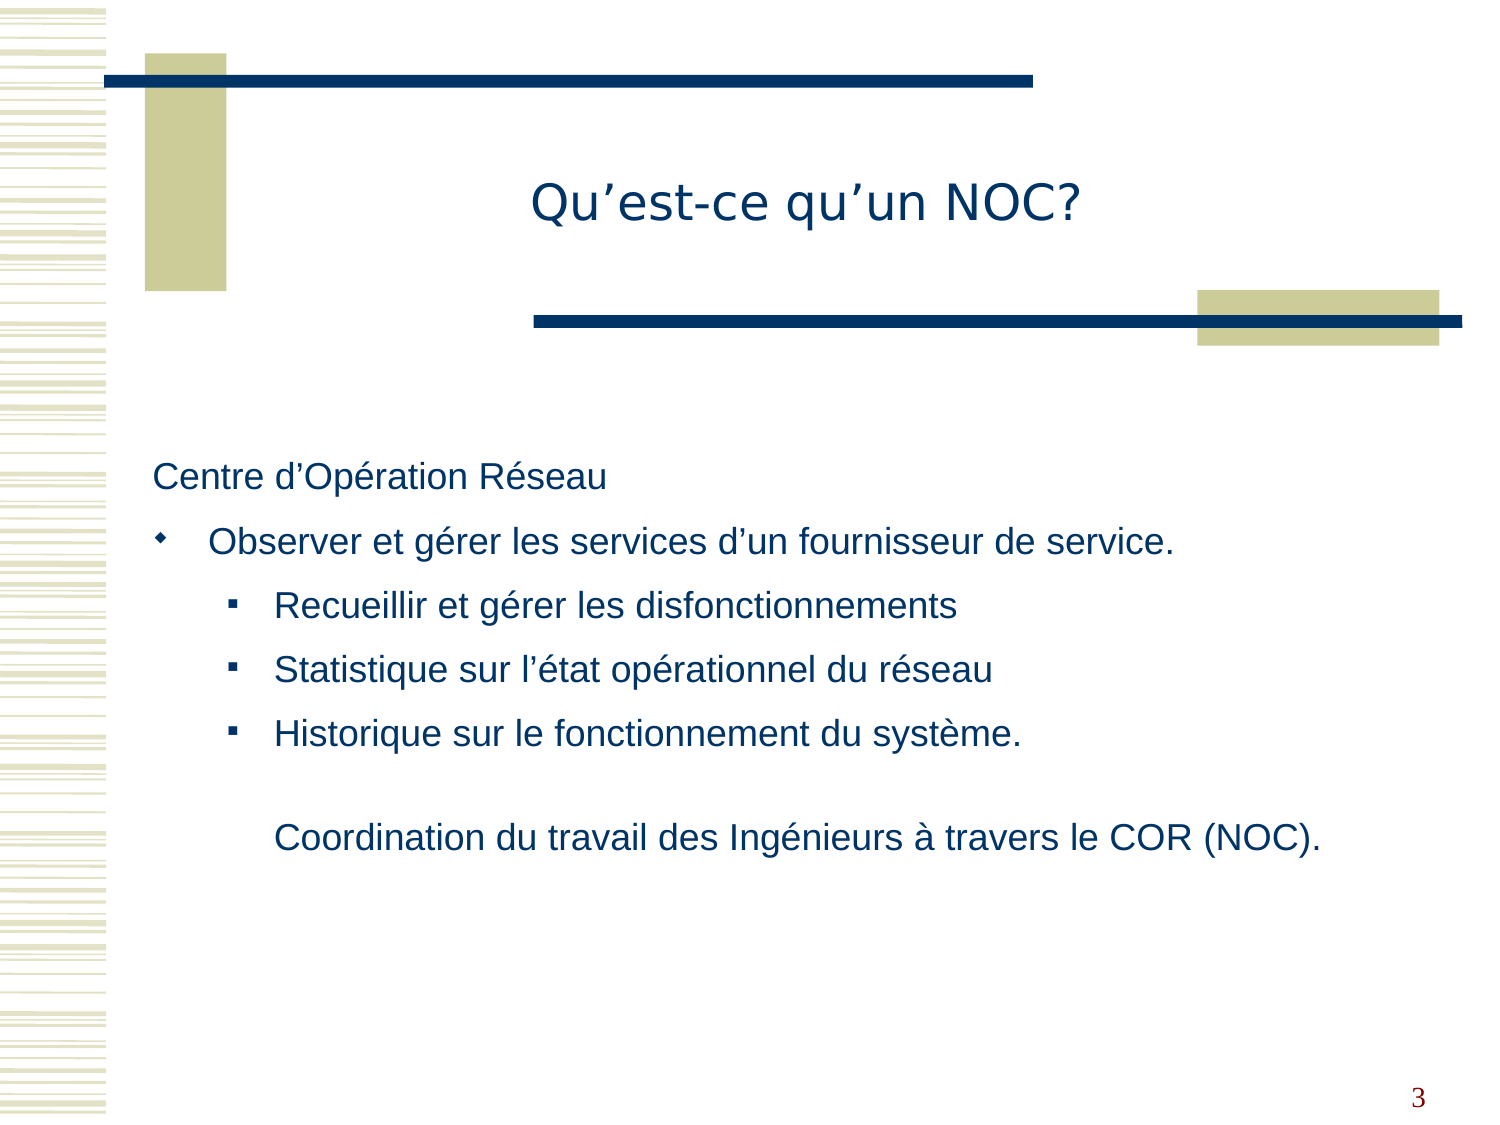

# Qu’est-ce qu’un NOC?
Centre d’Opération Réseau
Observer et gérer les services d’un fournisseur de service.
Recueillir et gérer les disfonctionnements
Statistique sur l’état opérationnel du réseau
Historique sur le fonctionnement du système.
Coordination du travail des Ingénieurs à travers le COR (NOC).